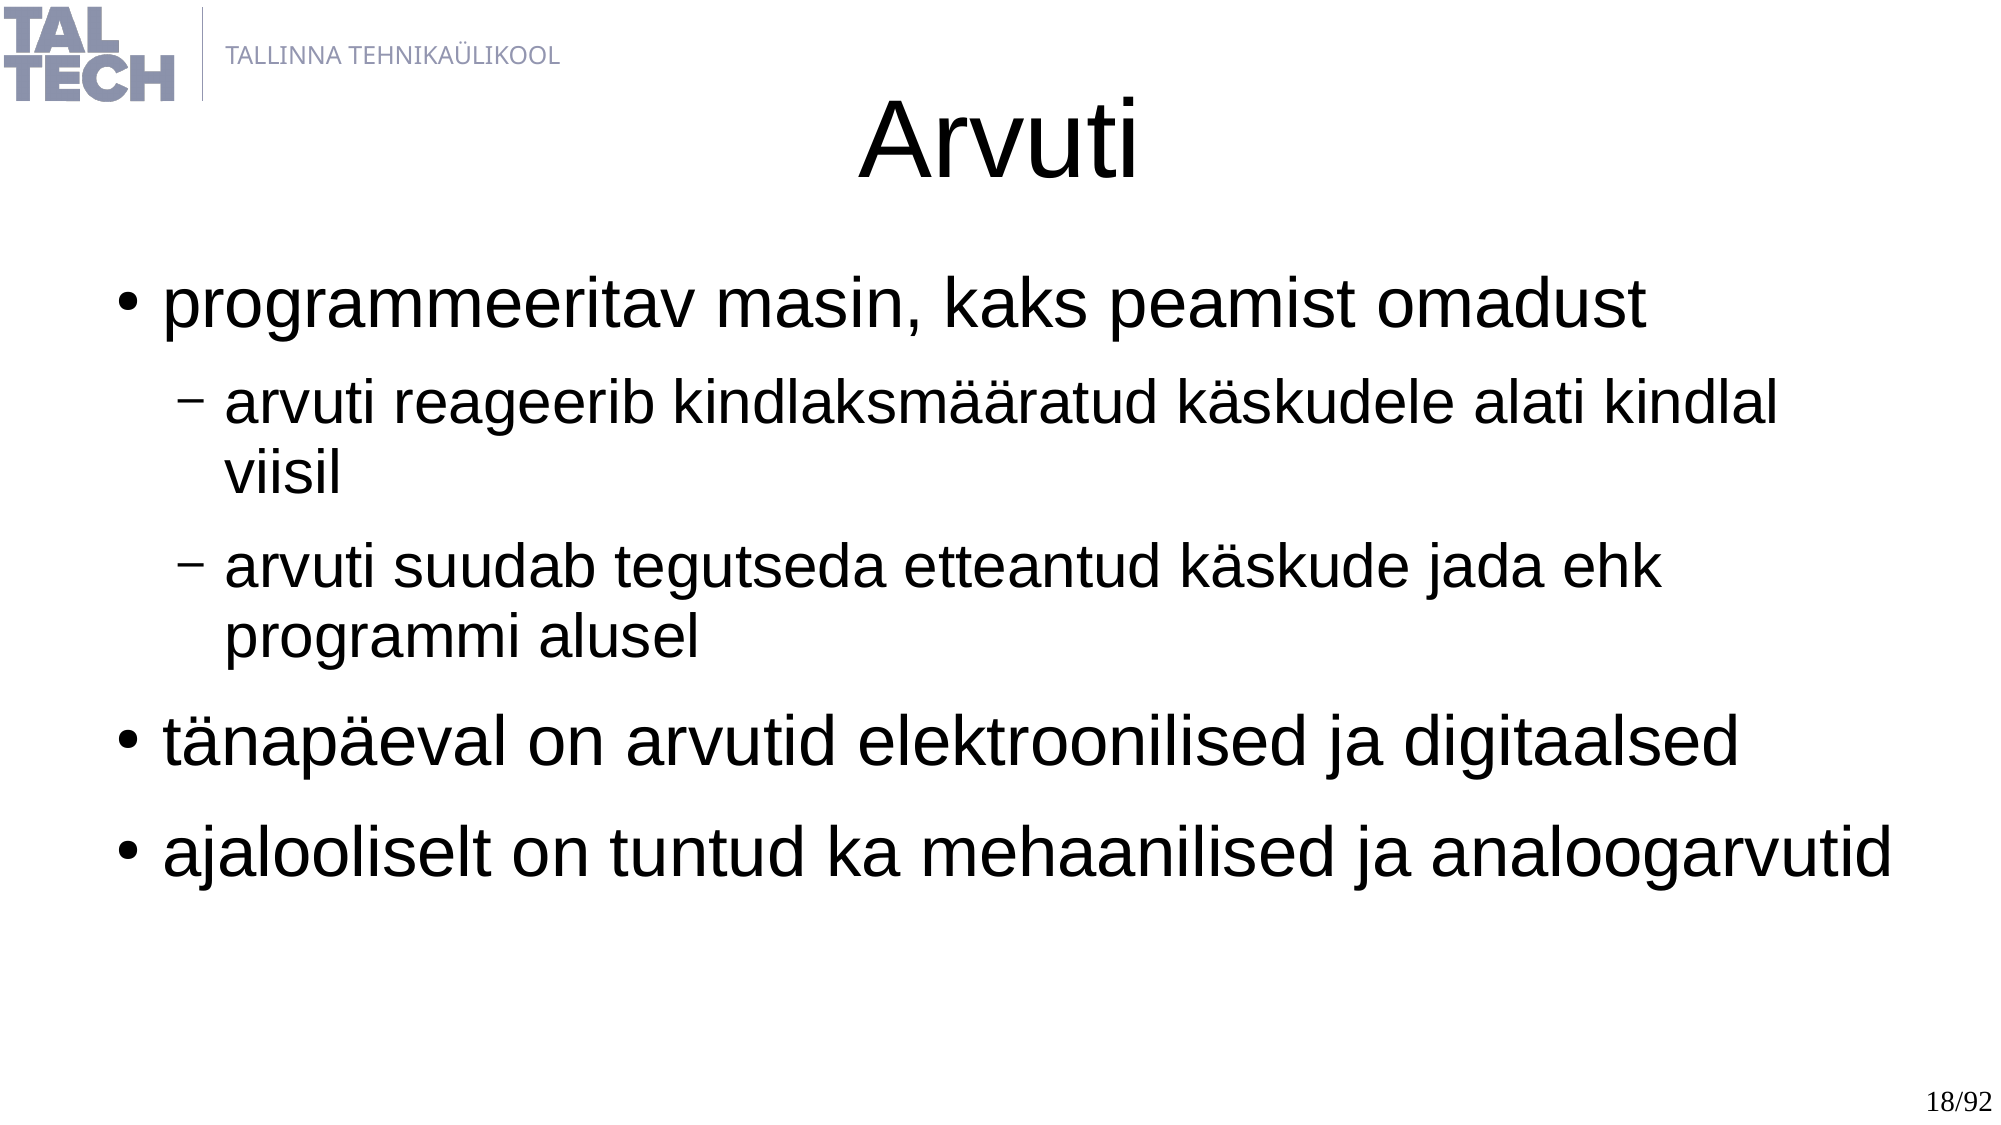

# Arvuti
programmeeritav masin, kaks peamist omadust
arvuti reageerib kindlaksmääratud käskudele alati kindlal viisil
arvuti suudab tegutseda etteantud käskude jada ehk programmi alusel
tänapäeval on arvutid elektroonilised ja digitaalsed
ajalooliselt on tuntud ka mehaanilised ja analoogarvutid
18